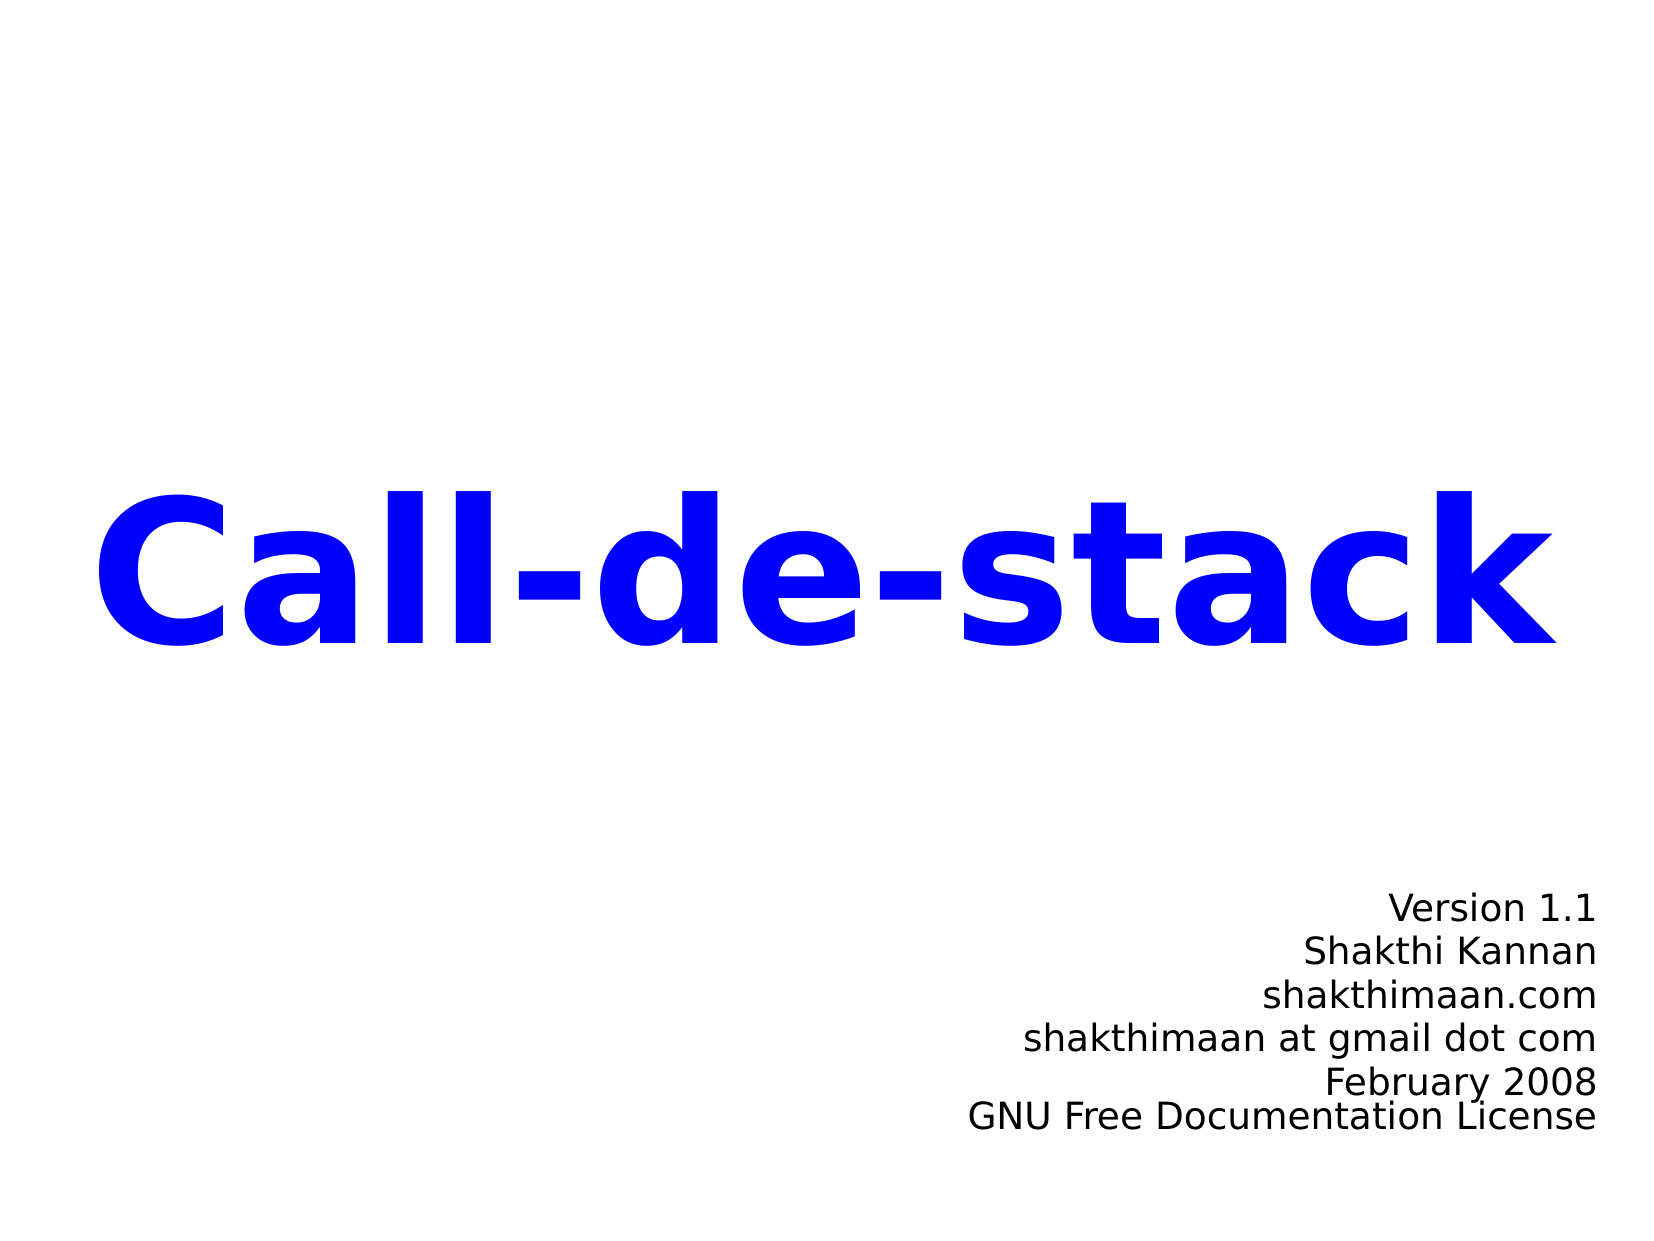

Call-de-stack
Version 1.1
Shakthi Kannan
shakthimaan.com
shakthimaan at gmail dot com
February 2008
GNU Free Documentation License